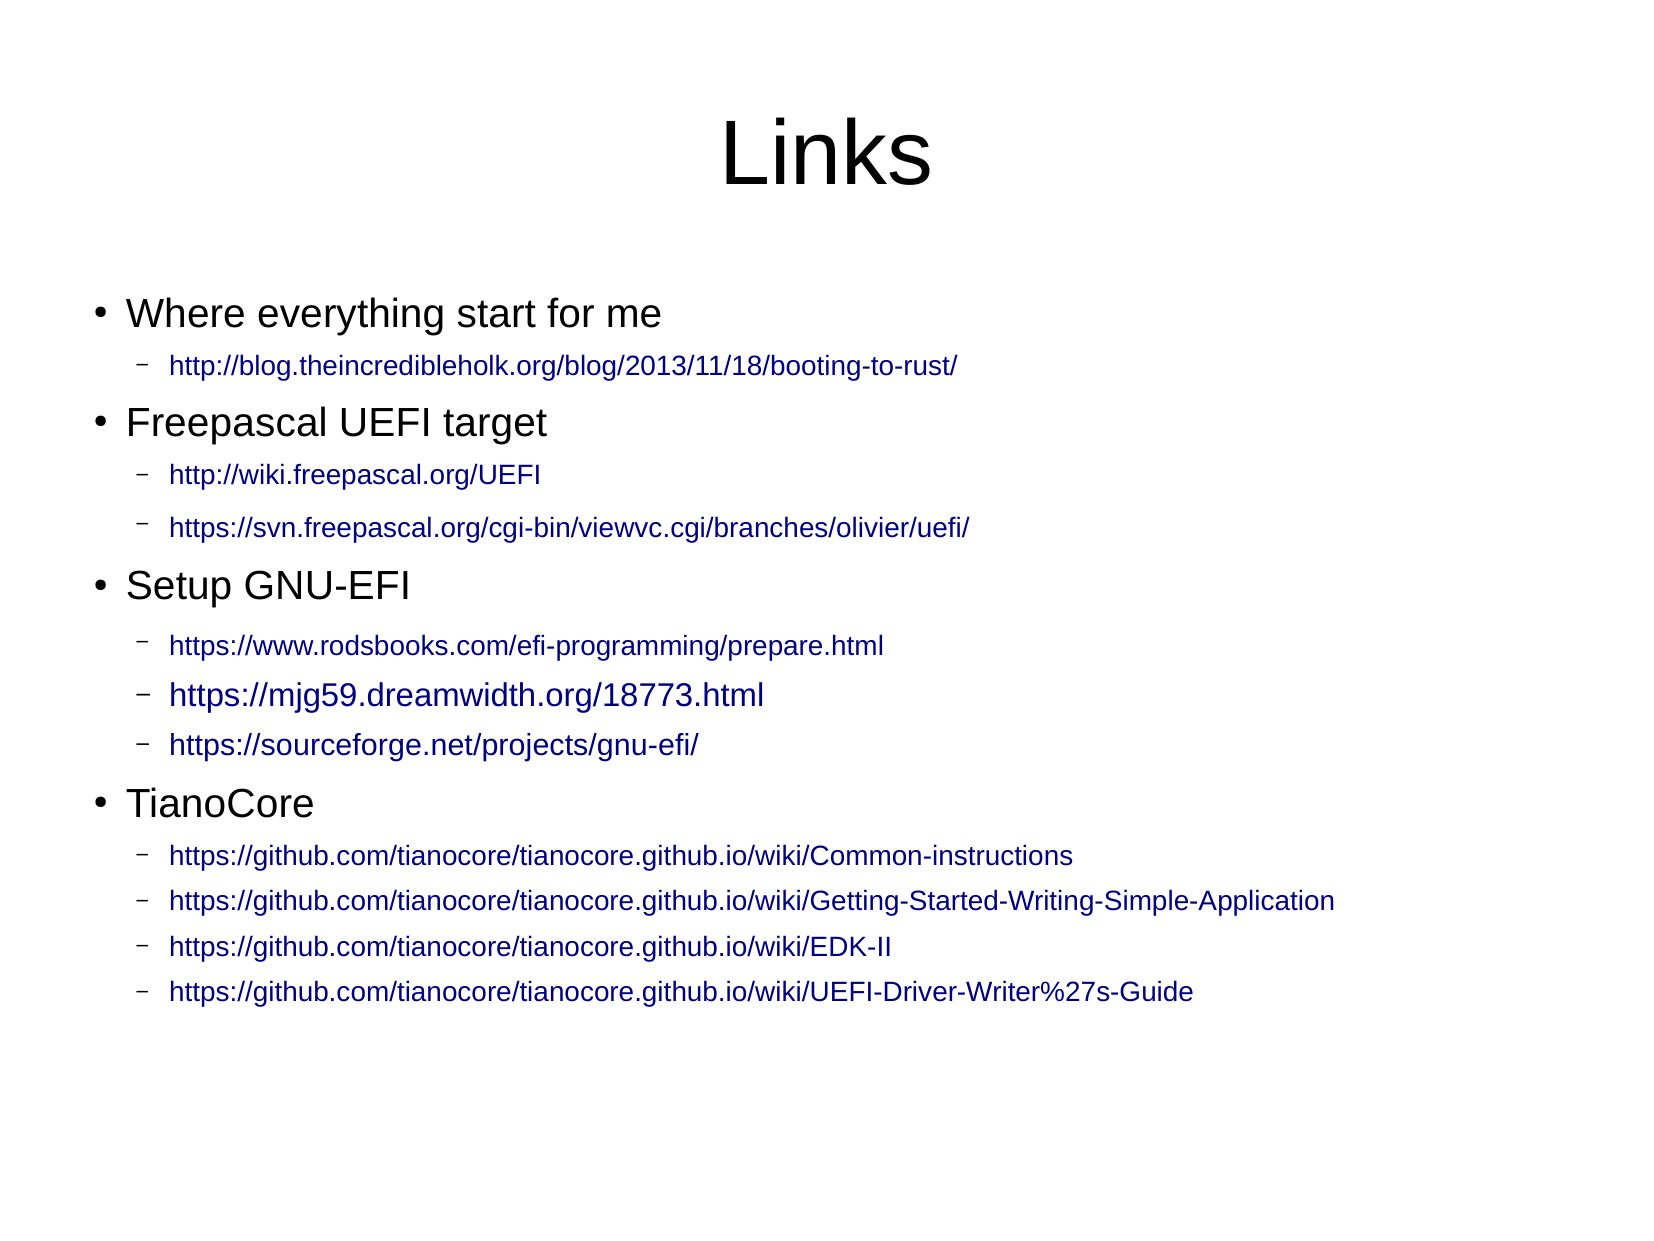

# Links
Where everything start for me
http://blog.theincredibleholk.org/blog/2013/11/18/booting-to-rust/
Freepascal UEFI target
http://wiki.freepascal.org/UEFI
https://svn.freepascal.org/cgi-bin/viewvc.cgi/branches/olivier/uefi/
Setup GNU-EFI
https://www.rodsbooks.com/efi-programming/prepare.html
https://mjg59.dreamwidth.org/18773.html
https://sourceforge.net/projects/gnu-efi/
TianoCore
https://github.com/tianocore/tianocore.github.io/wiki/Common-instructions
https://github.com/tianocore/tianocore.github.io/wiki/Getting-Started-Writing-Simple-Application
https://github.com/tianocore/tianocore.github.io/wiki/EDK-II
https://github.com/tianocore/tianocore.github.io/wiki/UEFI-Driver-Writer%27s-Guide